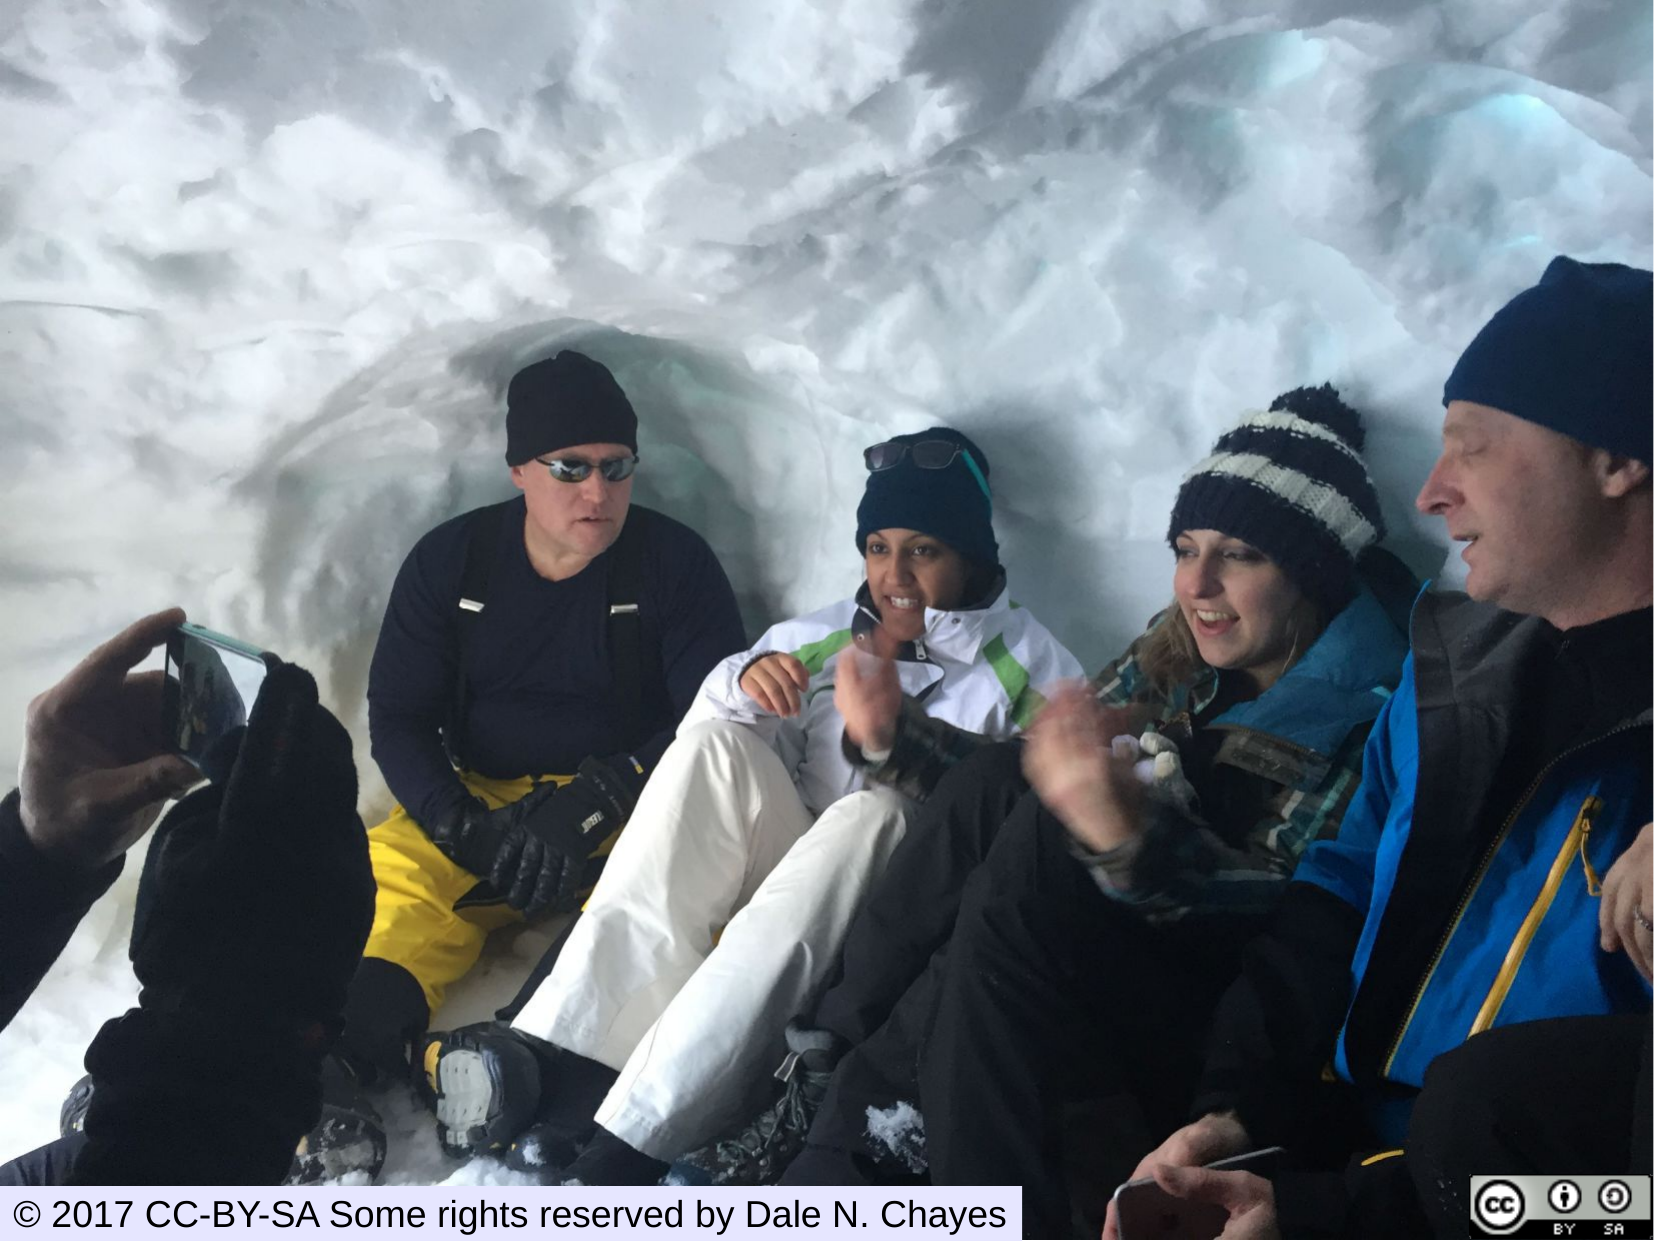

© 2017 CC-BY-SA Some rights reserved by Dale N. Chayes